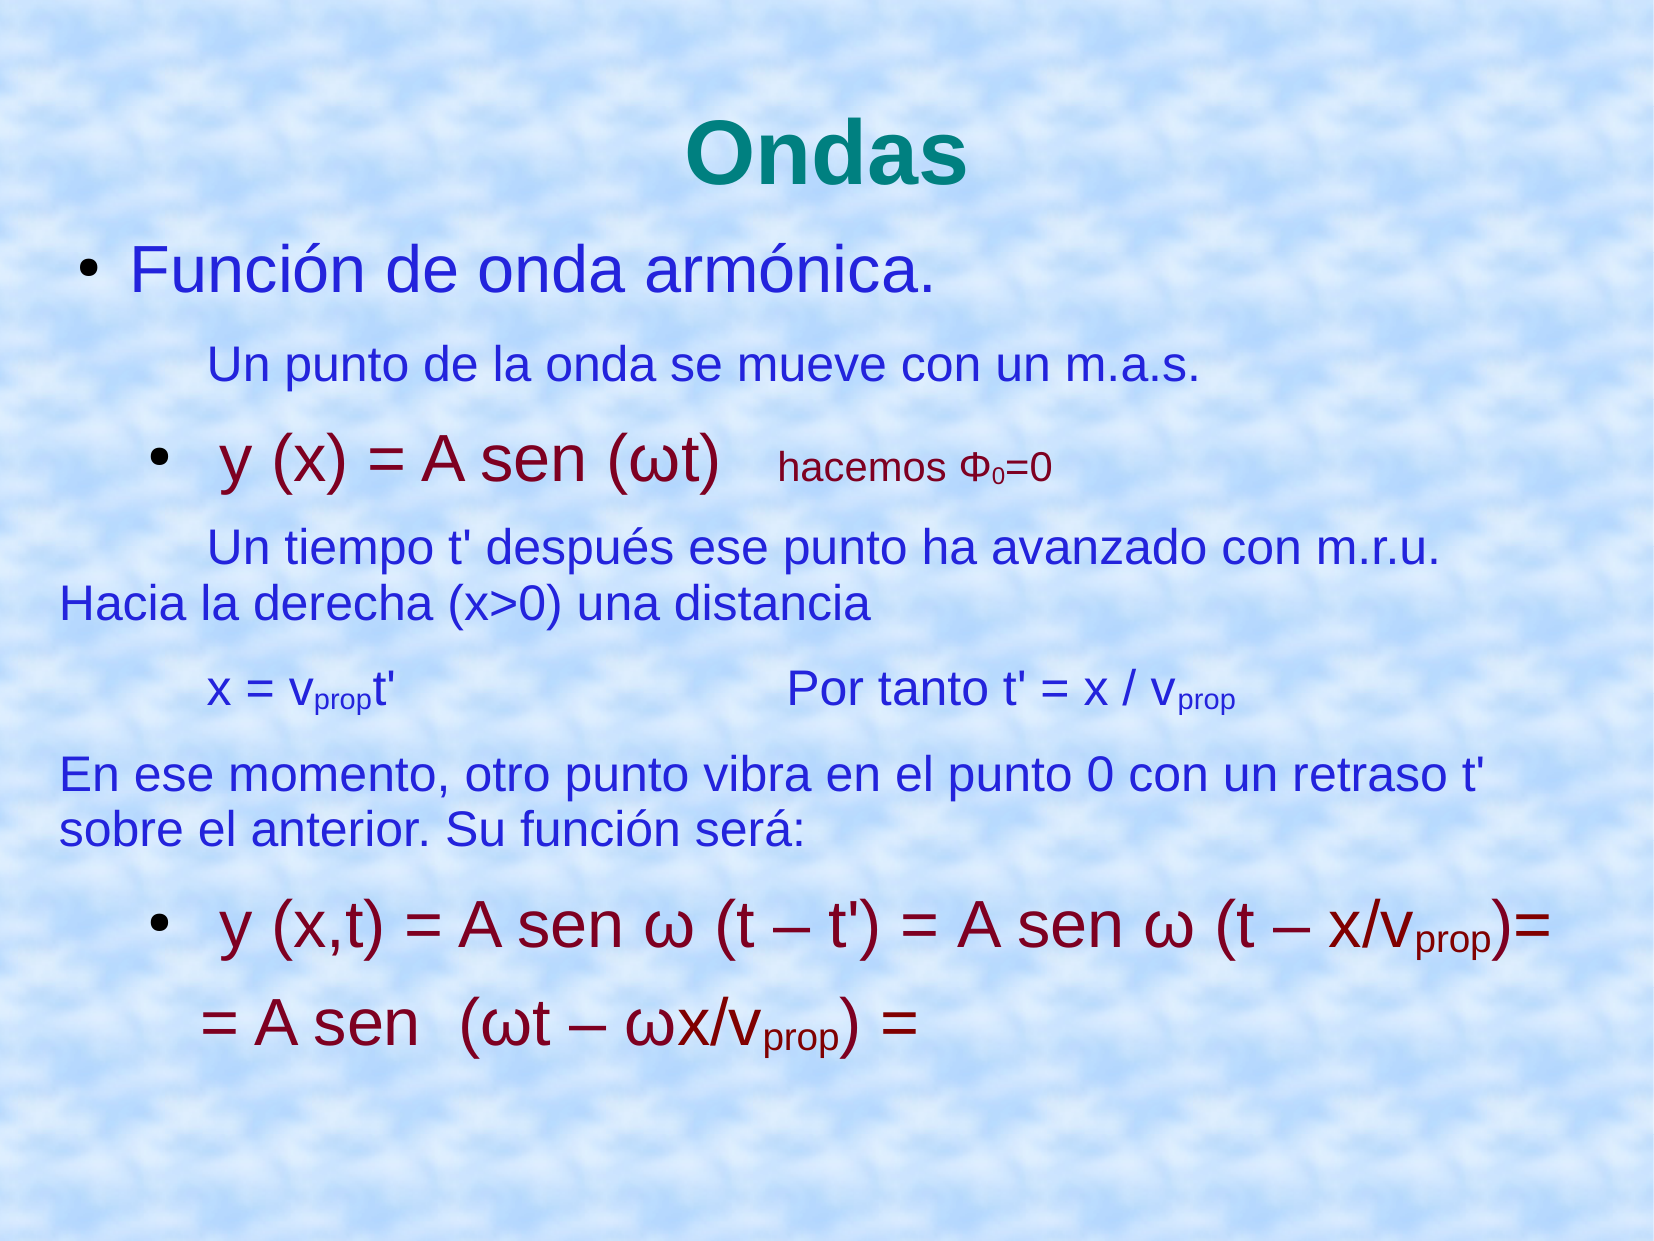

# Ondas
Función de onda armónica.
 		Un punto de la onda se mueve con un m.a.s.
 y (x) = A sen (ωt) hacemos Φ0=0
 		Un tiempo t' después ese punto ha avanzado con m.r.u. Hacia la derecha (x>0) una distancia
		x = vpropt' Por tanto t' = x / vprop
En ese momento, otro punto vibra en el punto 0 con un retraso t' sobre el anterior. Su función será:
 y (x,t) = A sen ω (t – t') = A sen ω (t – x/vprop)=
= A sen (ωt – ωx/vprop) =